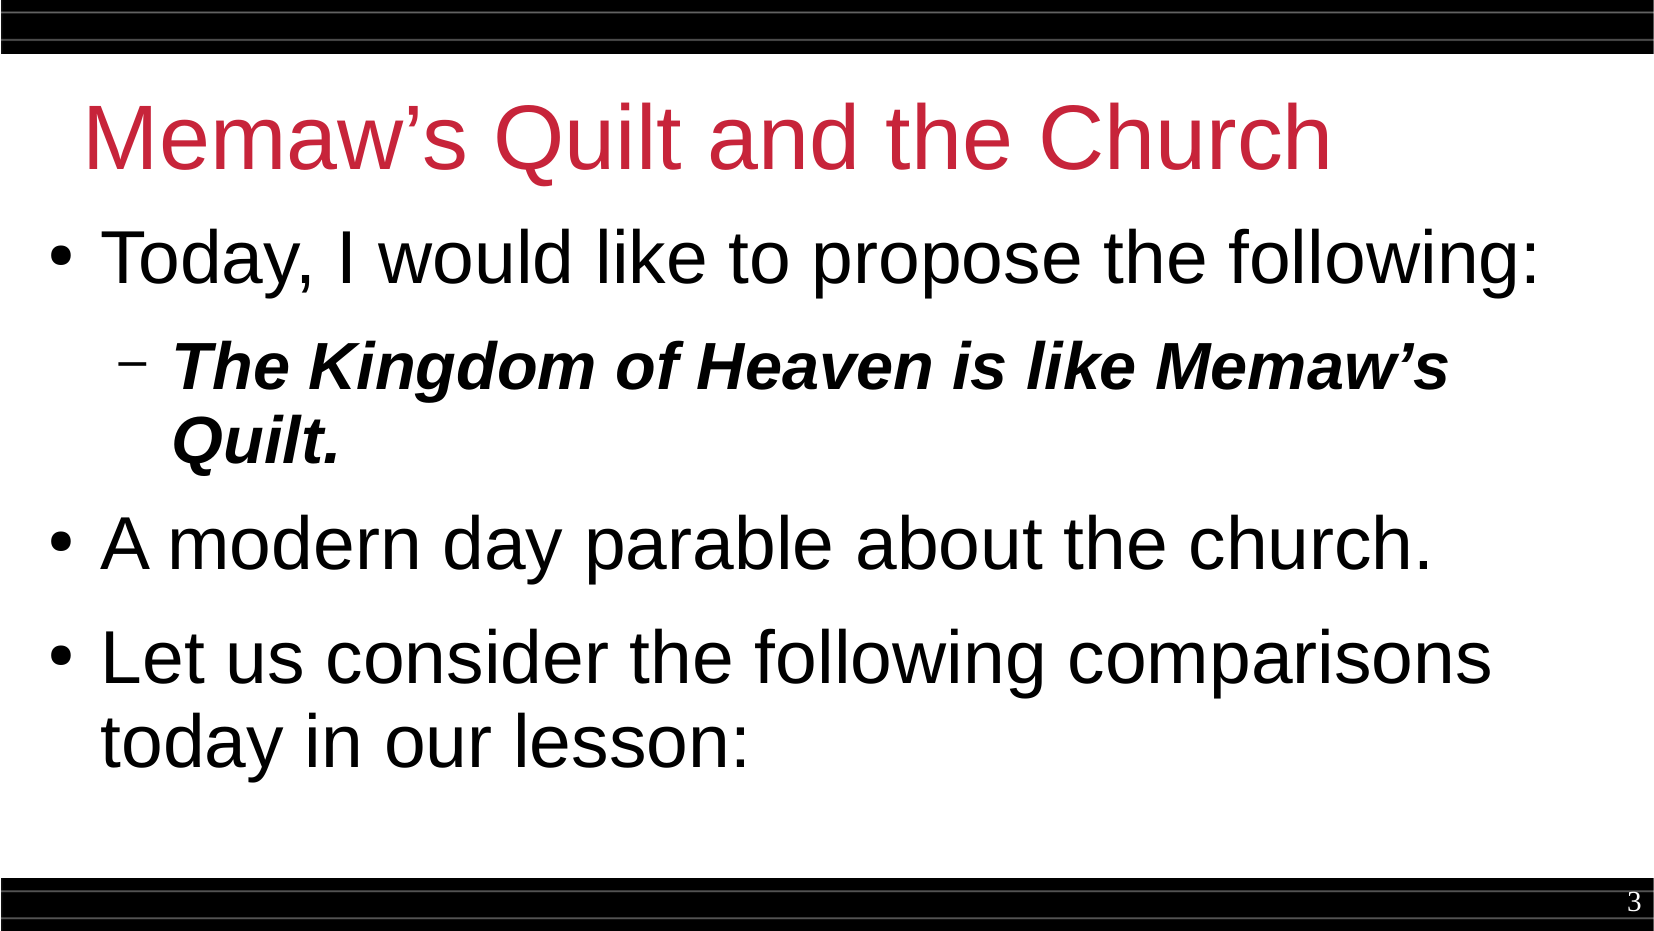

# Memaw’s Quilt and the Church
Today, I would like to propose the following:
The Kingdom of Heaven is like Memaw’s Quilt.
A modern day parable about the church.
Let us consider the following comparisons today in our lesson: